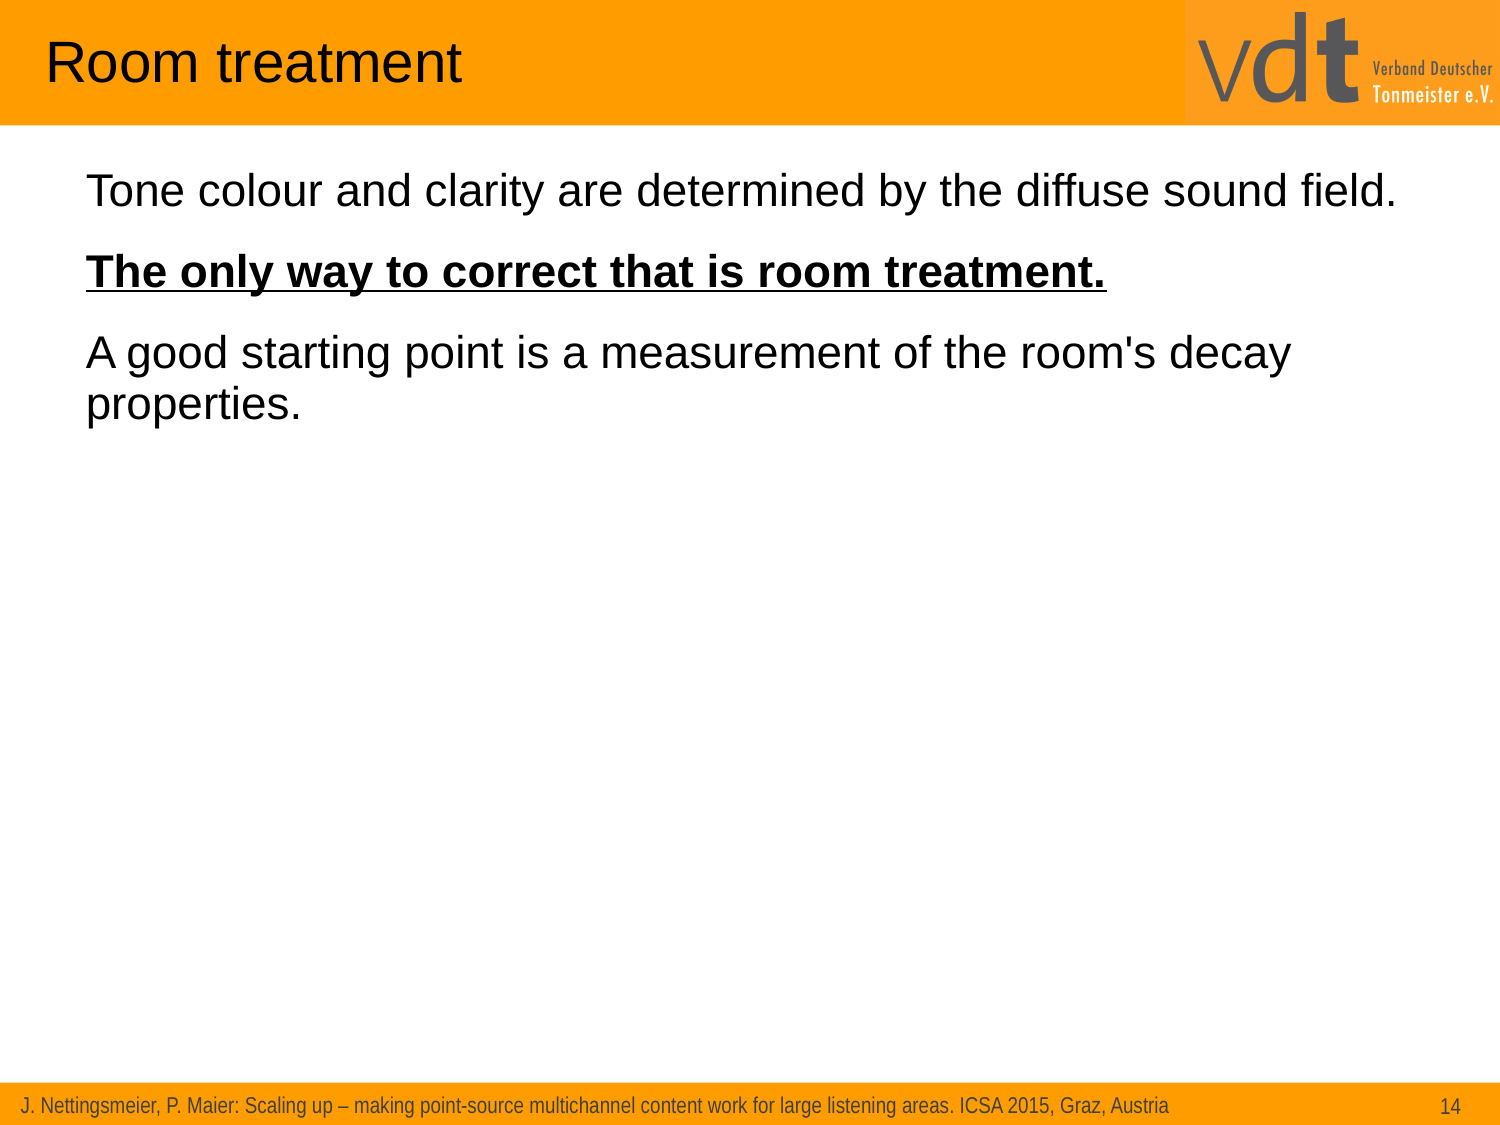

# Room treatment
Tone colour and clarity are determined by the diffuse sound field.
The only way to correct that is room treatment.
A good starting point is a measurement of the room's decay properties.